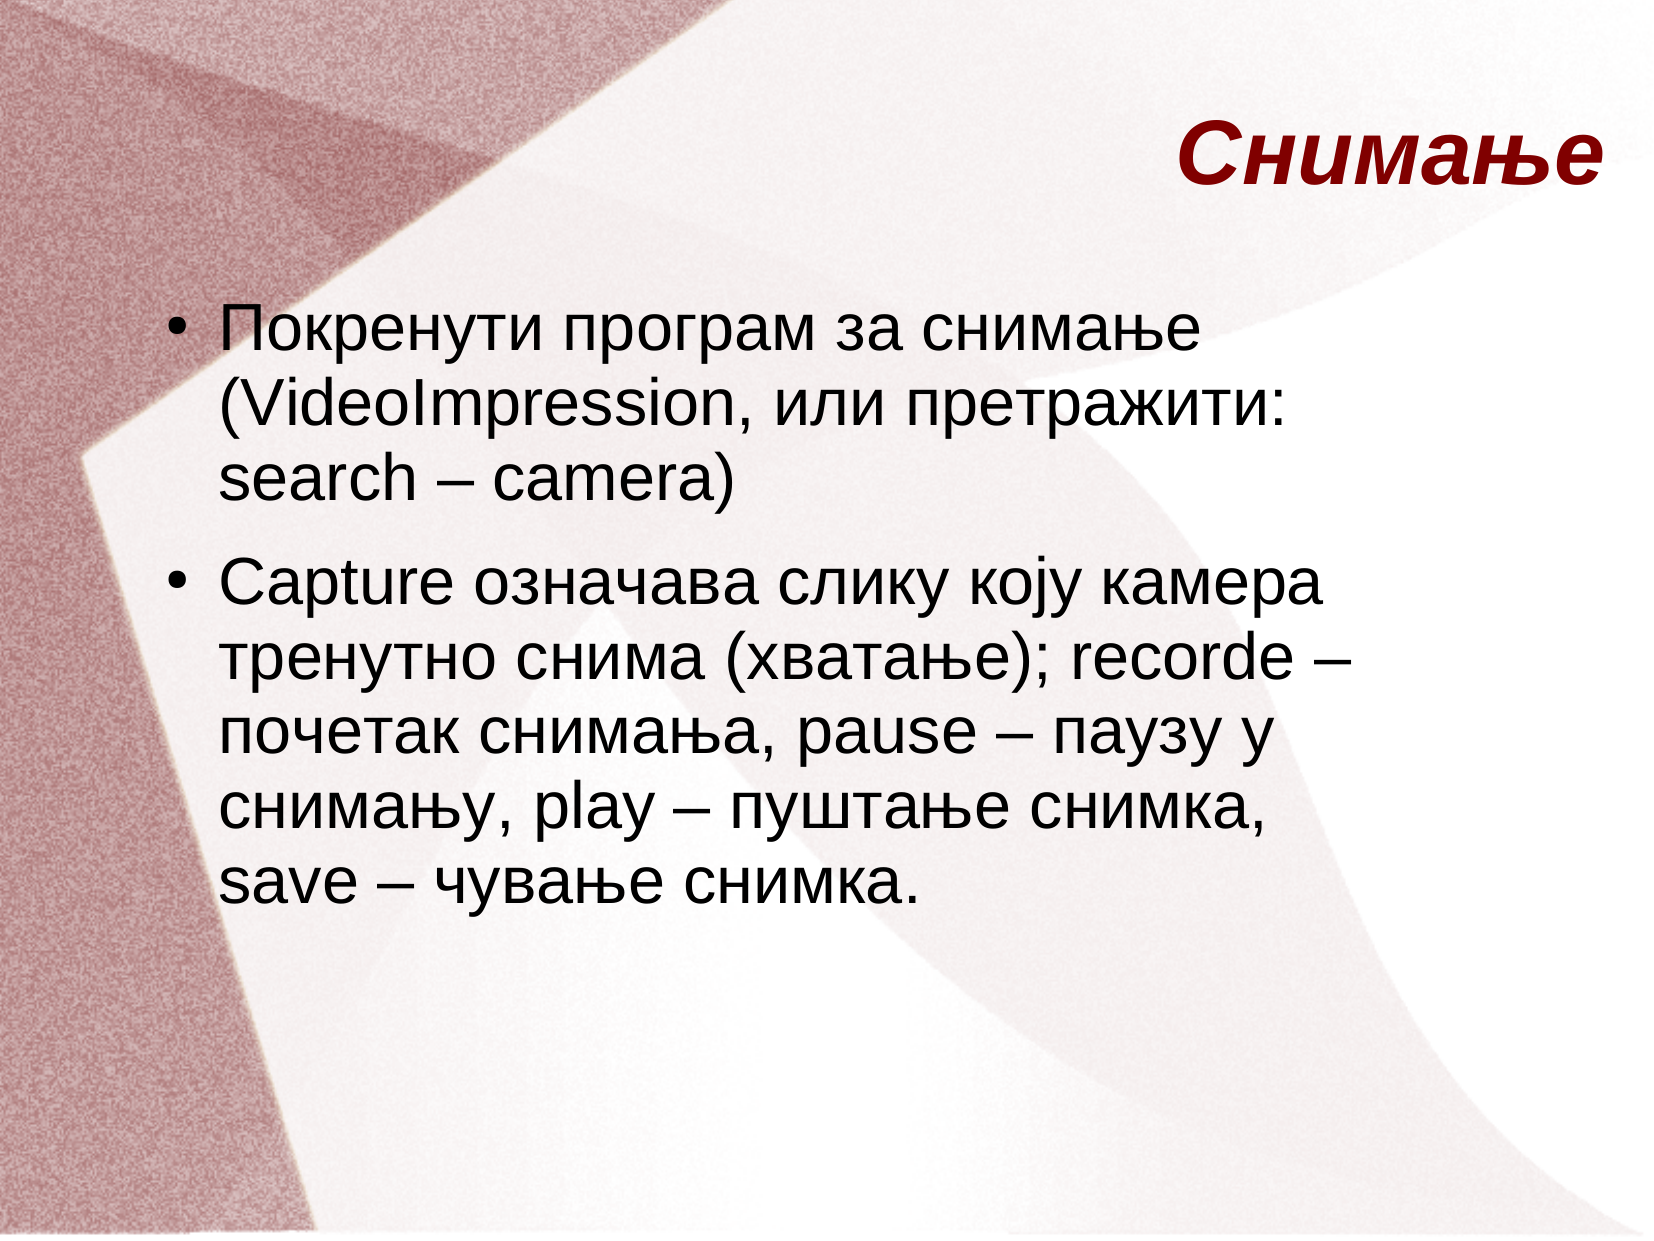

# Снимање
Покренути програм за снимање (VideoImpression, или претражити: search – camera)
Capture означава слику коју камера тренутно снима (хватање); recorde – почетак снимања, pause – паузу у снимању, play – пуштање снимка, save – чување снимка.